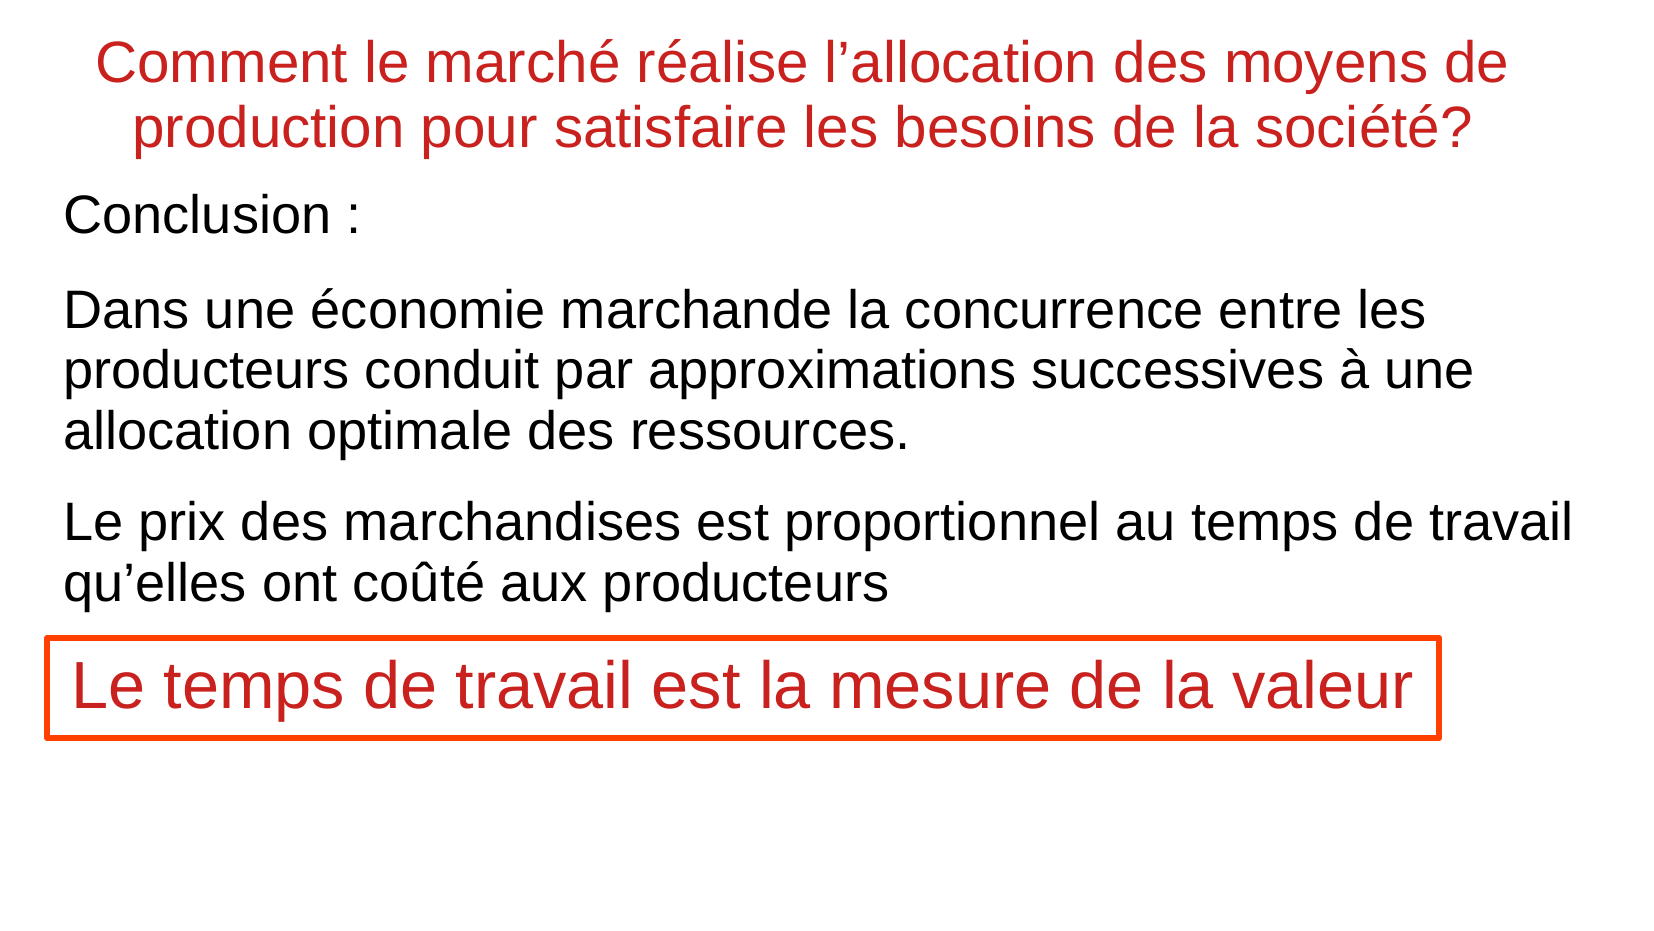

# Comment le marché réalise l’allocation des moyens de production pour satisfaire les besoins de la société?
Conclusion :
Dans une économie marchande la concurrence entre les producteurs conduit par approximations successives à une allocation optimale des ressources.
Le prix des marchandises est proportionnel au temps de travail qu’elles ont coûté aux producteurs
Le temps de travail est la mesure de la valeur